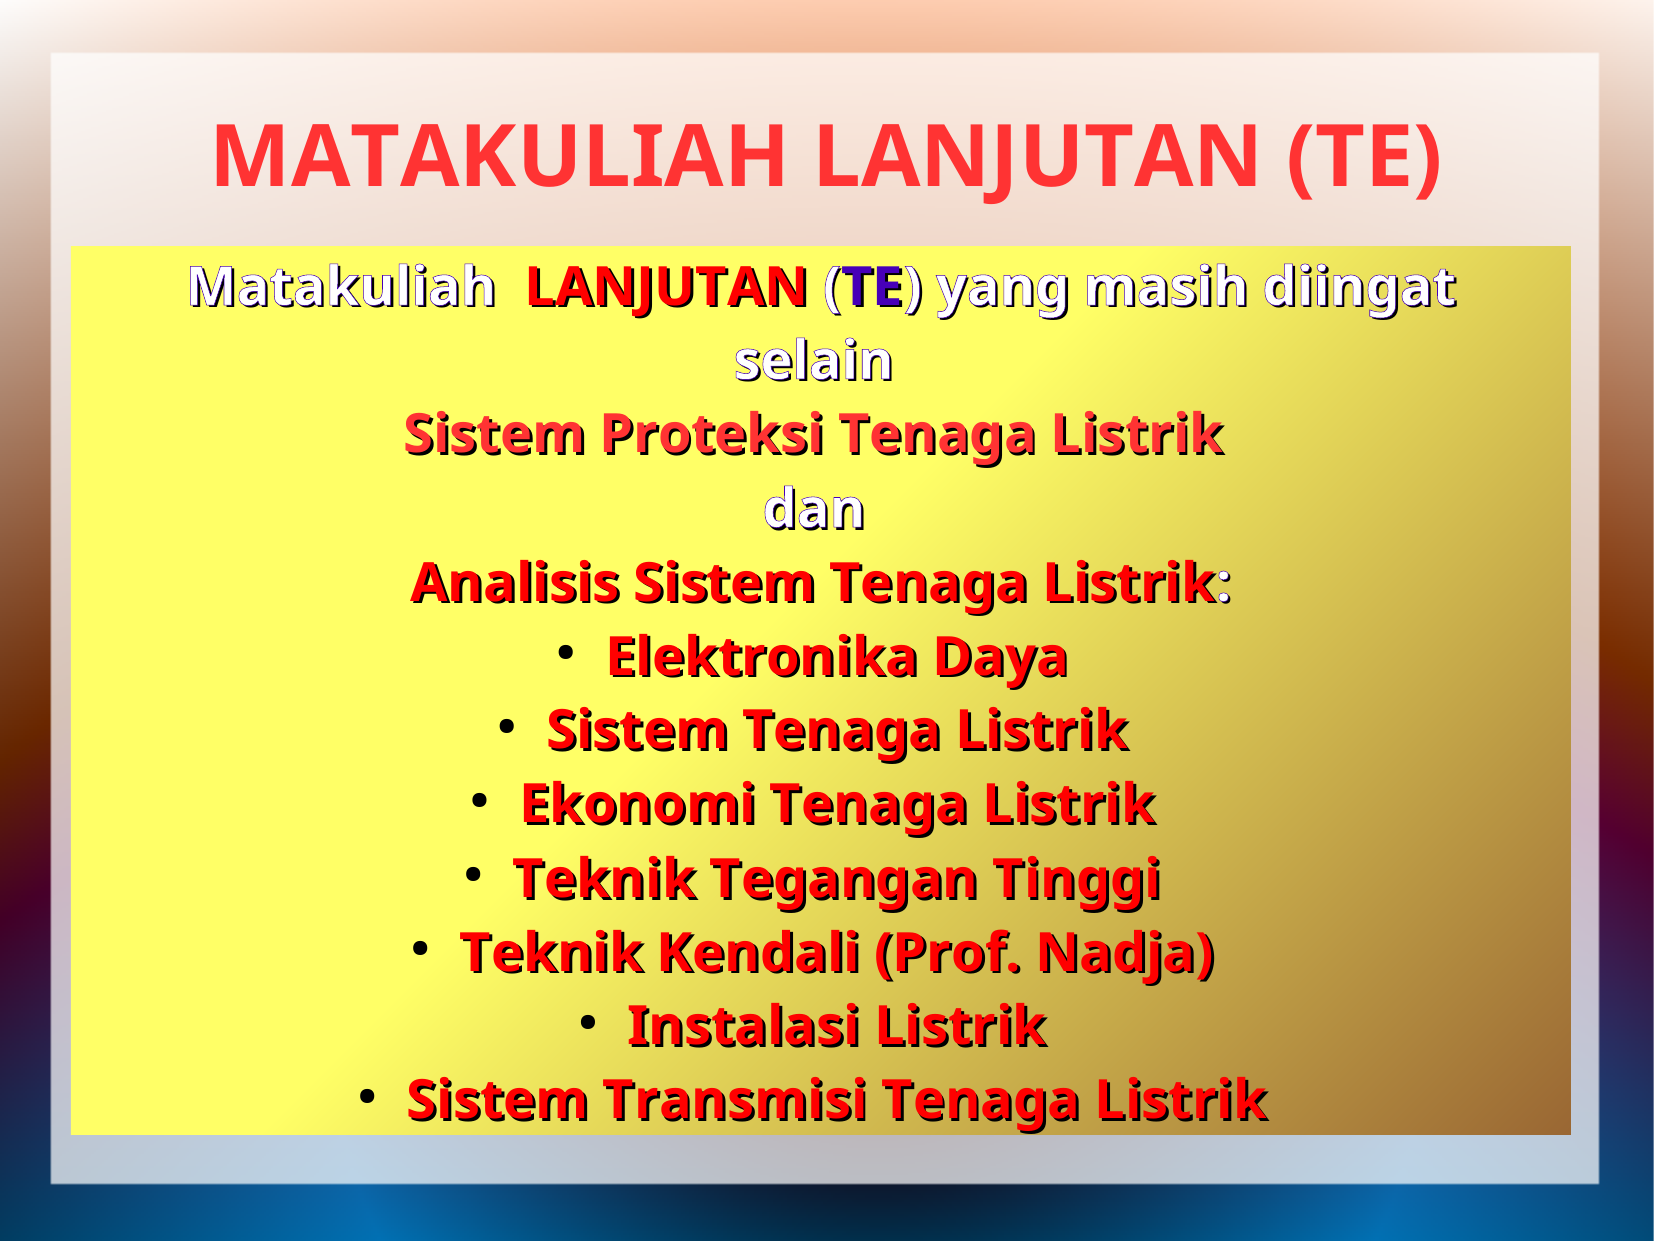

# MATAKULIAH LANJUTAN (TE)
Matakuliah LANJUTAN (TE) yang masih diingat
selain
Sistem Proteksi Tenaga Listrik
dan
Analisis Sistem Tenaga Listrik:
 Elektronika Daya
 Sistem Tenaga Listrik
 Ekonomi Tenaga Listrik
 Teknik Tegangan Tinggi
 Teknik Kendali (Prof. Nadja)
 Instalasi Listrik
 Sistem Transmisi Tenaga Listrik